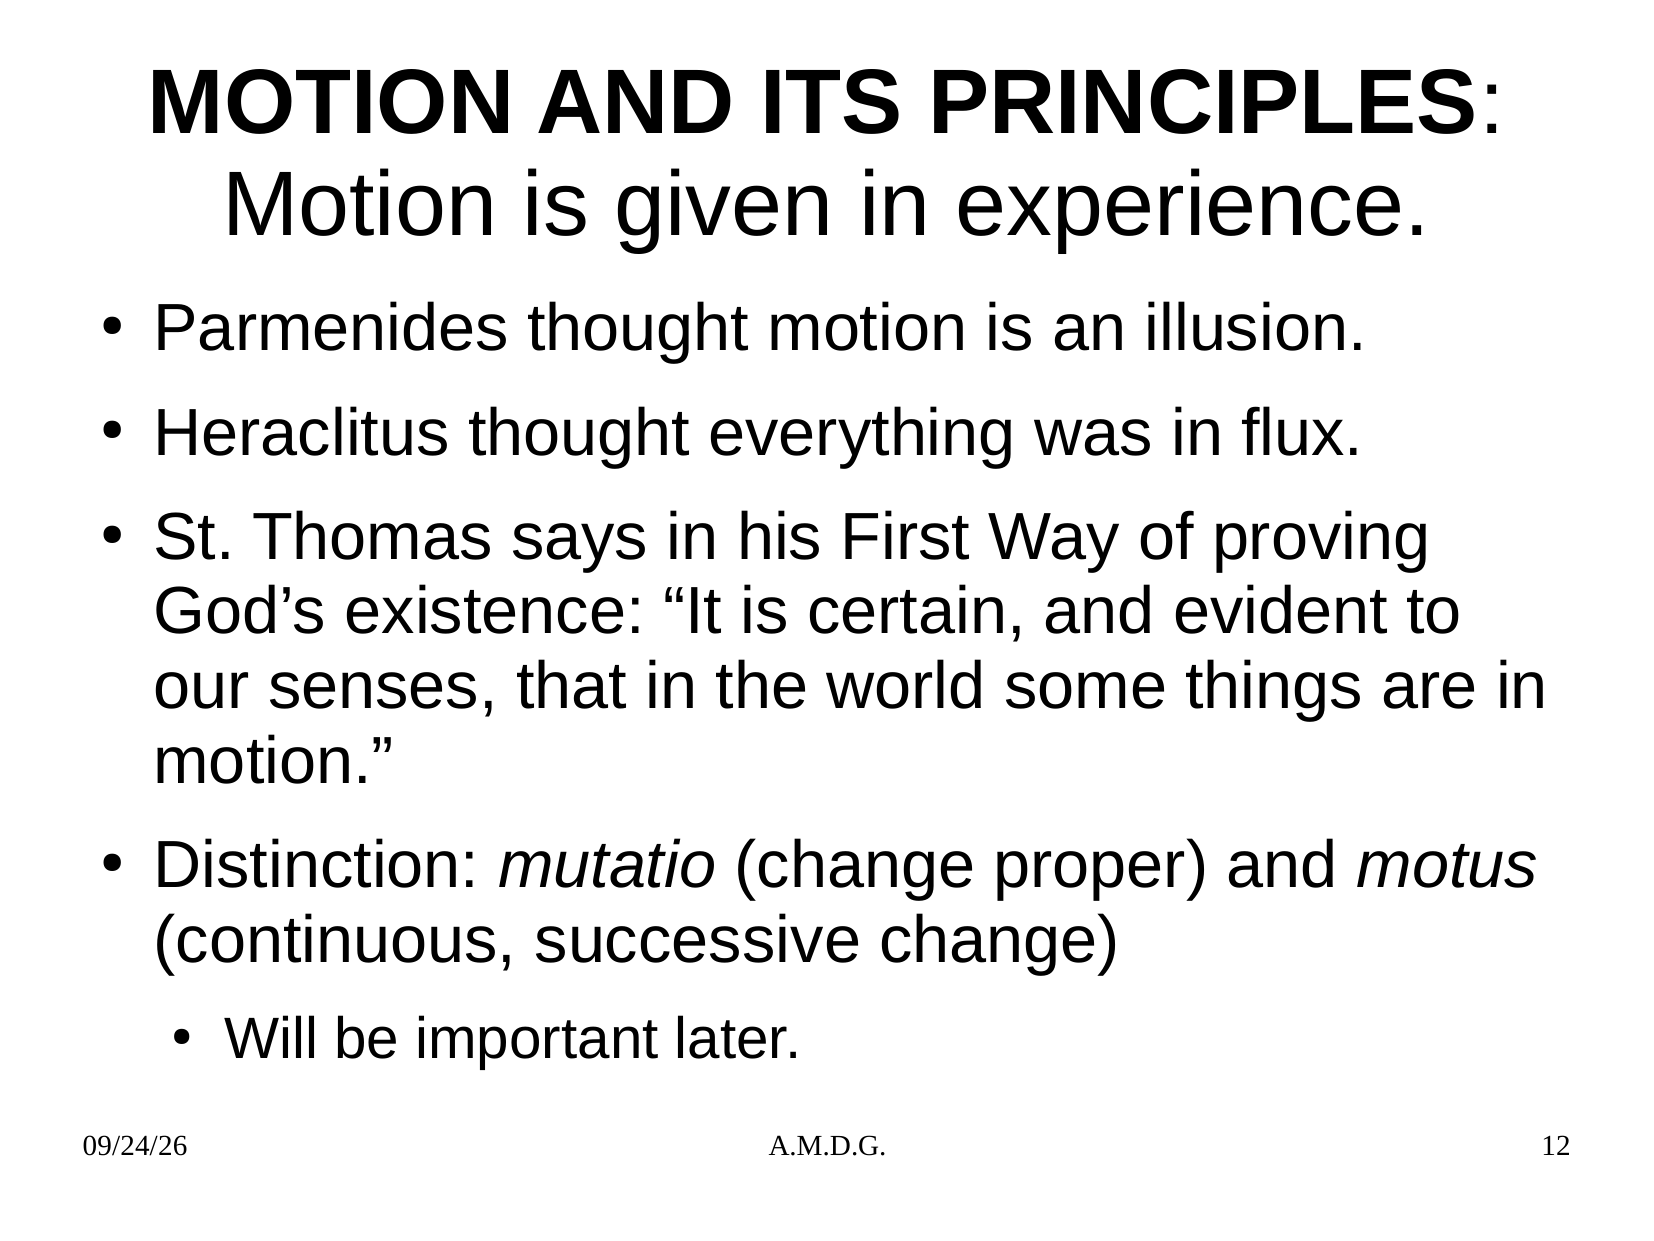

# MOTION AND ITS PRINCIPLES: Motion is given in experience.
Parmenides thought motion is an illusion.
Heraclitus thought everything was in flux.
St. Thomas says in his First Way of proving God’s existence: “It is certain, and evident to our senses, that in the world some things are in motion.”
Distinction: mutatio (change proper) and motus (continuous, successive change)
Will be important later.
A.M.D.G.
12